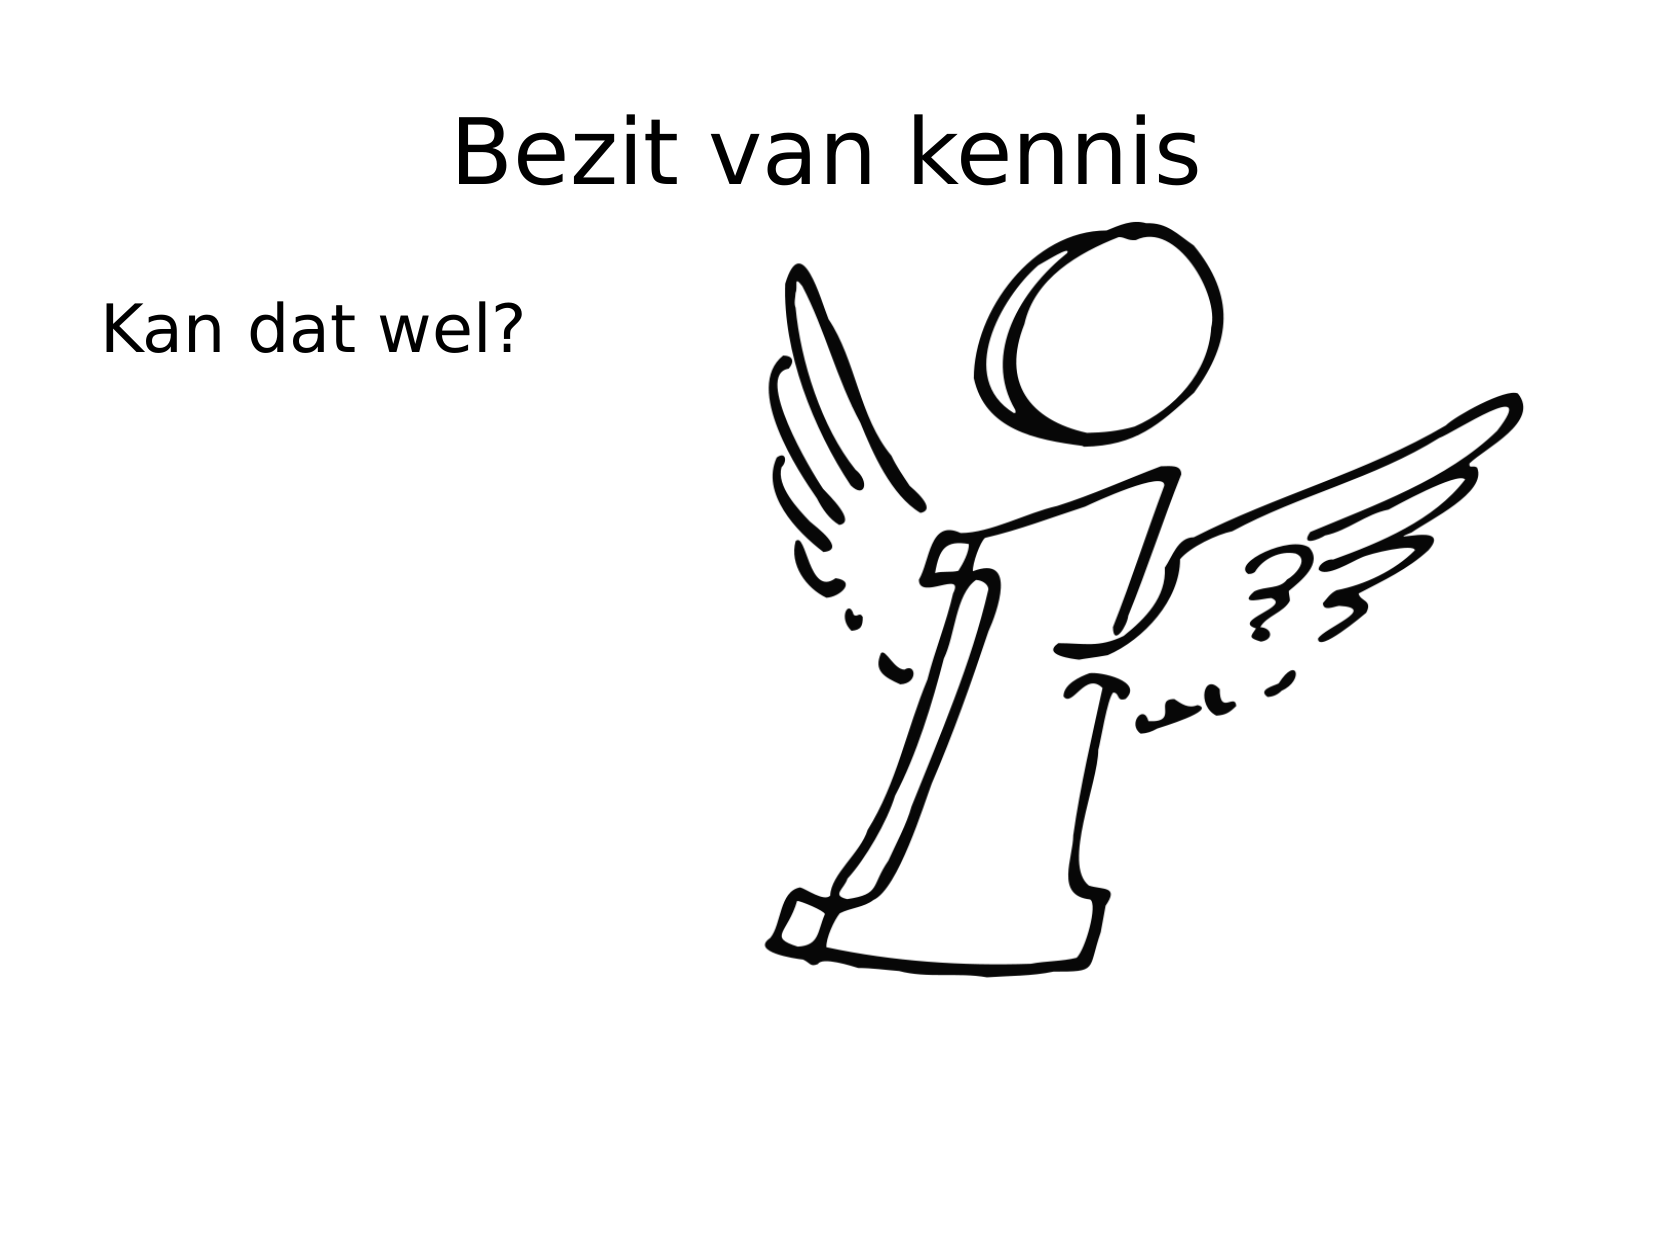

# Bezit van kennis
Kan dat wel?